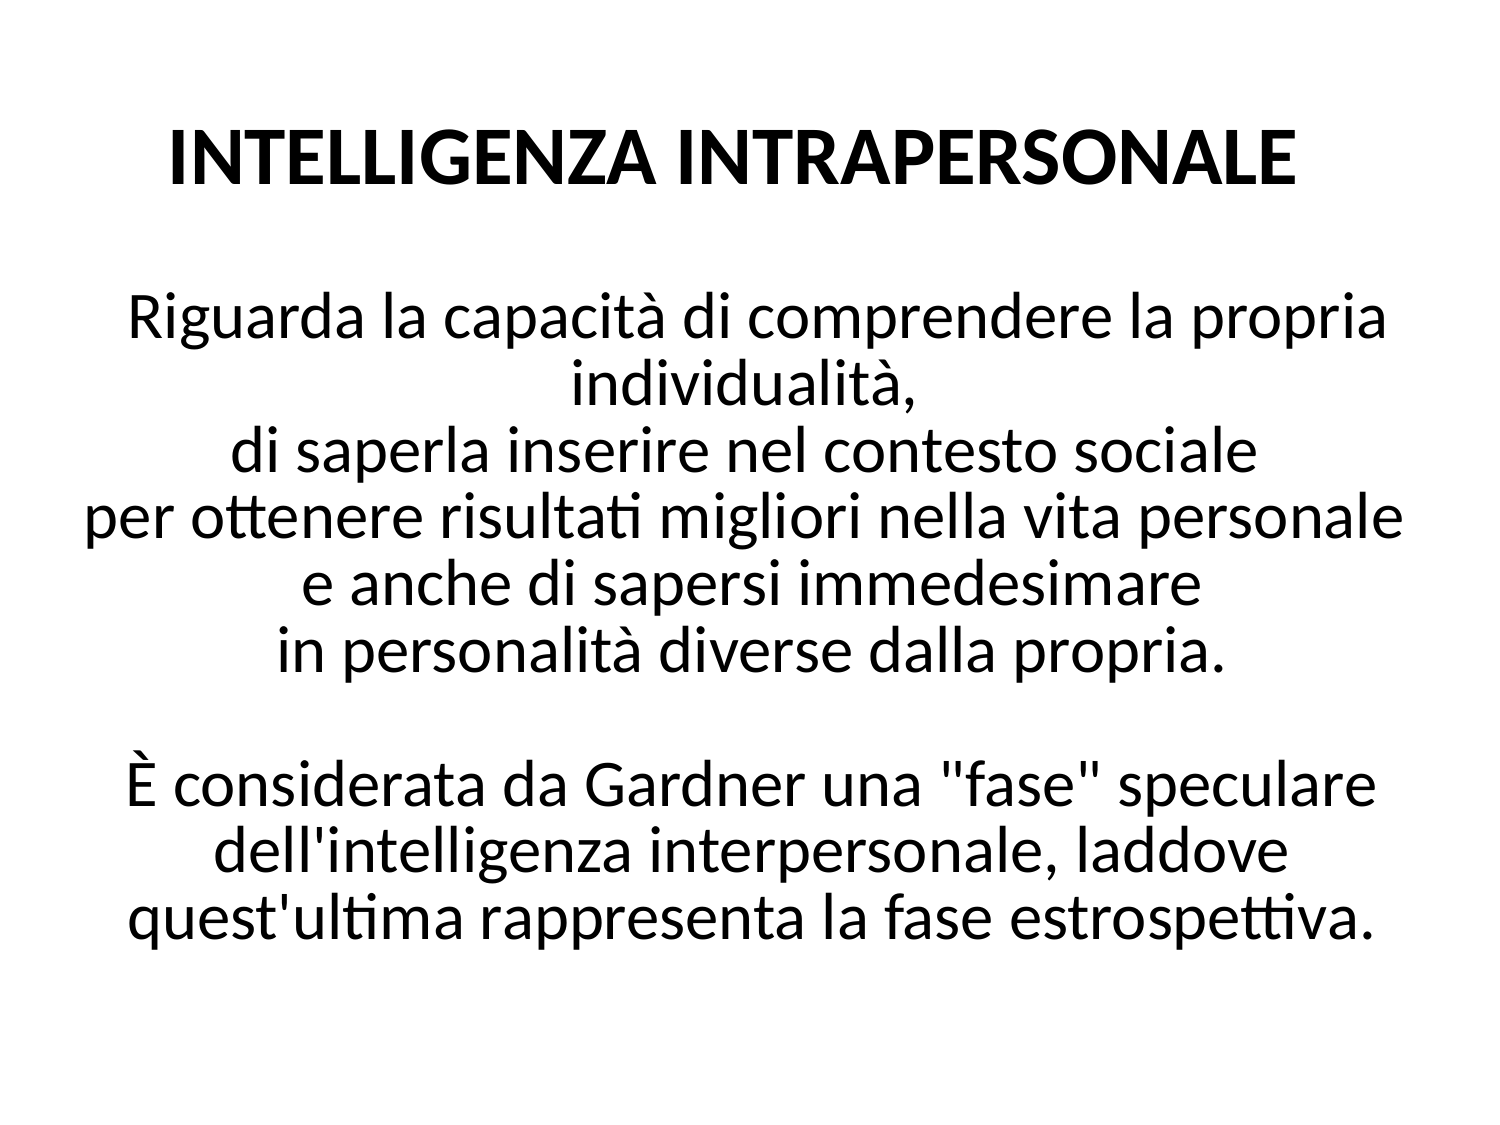

# INTELLIGENZA INTRAPERSONALE Riguarda la capacità di comprendere la propria individualità, di saperla inserire nel contesto sociale per ottenere risultati migliori nella vita personale e anche di sapersi immedesimare in personalità diverse dalla propria. È considerata da Gardner una "fase" speculare dell'intelligenza interpersonale, laddove quest'ultima rappresenta la fase estrospettiva.